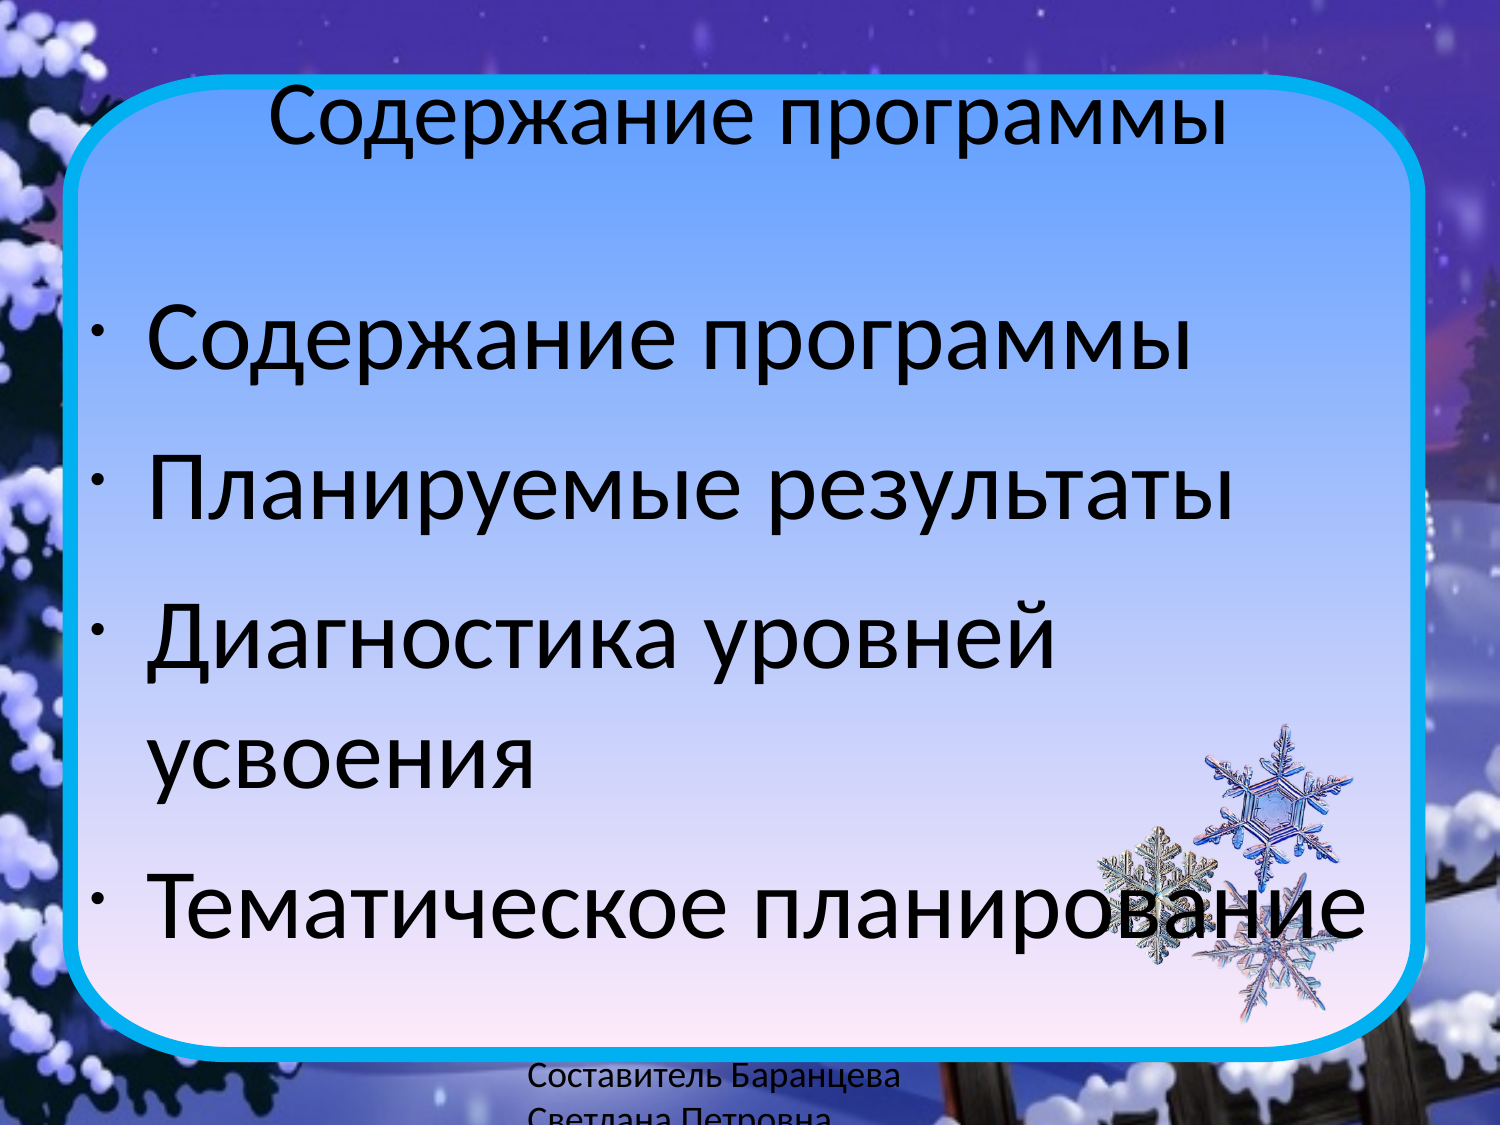

# Содержание программы
Содержание программы
Планируемые результаты
Диагностика уровней усвоения
Тематическое планирование
Составитель Баранцева Светлана Петровна